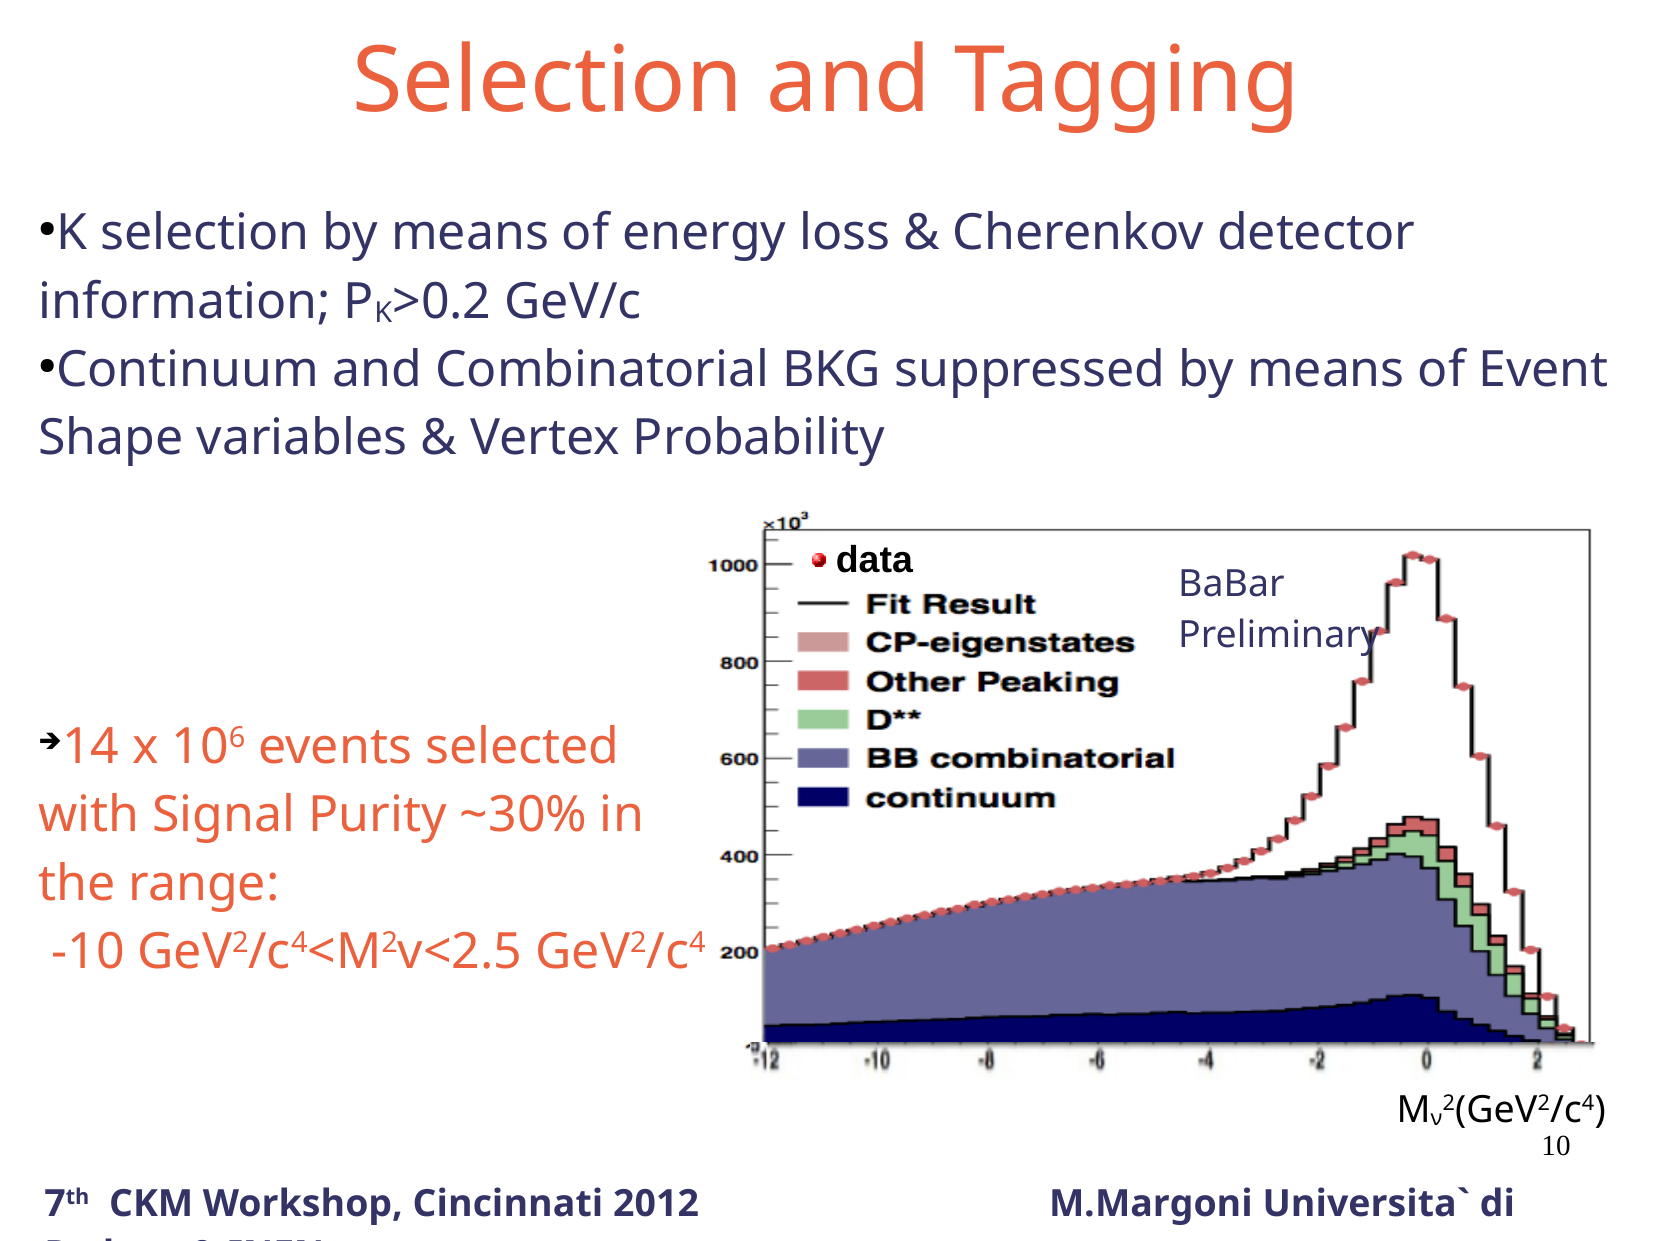

# Selection and Tagging
K selection by means of energy loss & Cherenkov detector information; PK>0.2 GeV/c
Continuum and Combinatorial BKG suppressed by means of Event Shape variables & Vertex Probability
 data
BaBar
Preliminary
14 x 106 events selected with Signal Purity ~30% in the range:
 -10 GeV2/c4<M2v<2.5 GeV2/c4
Mν2(GeV2/c4)
10
7th CKM Workshop, Cincinnati 2012 M.Margoni Universita` di Padova & INFN